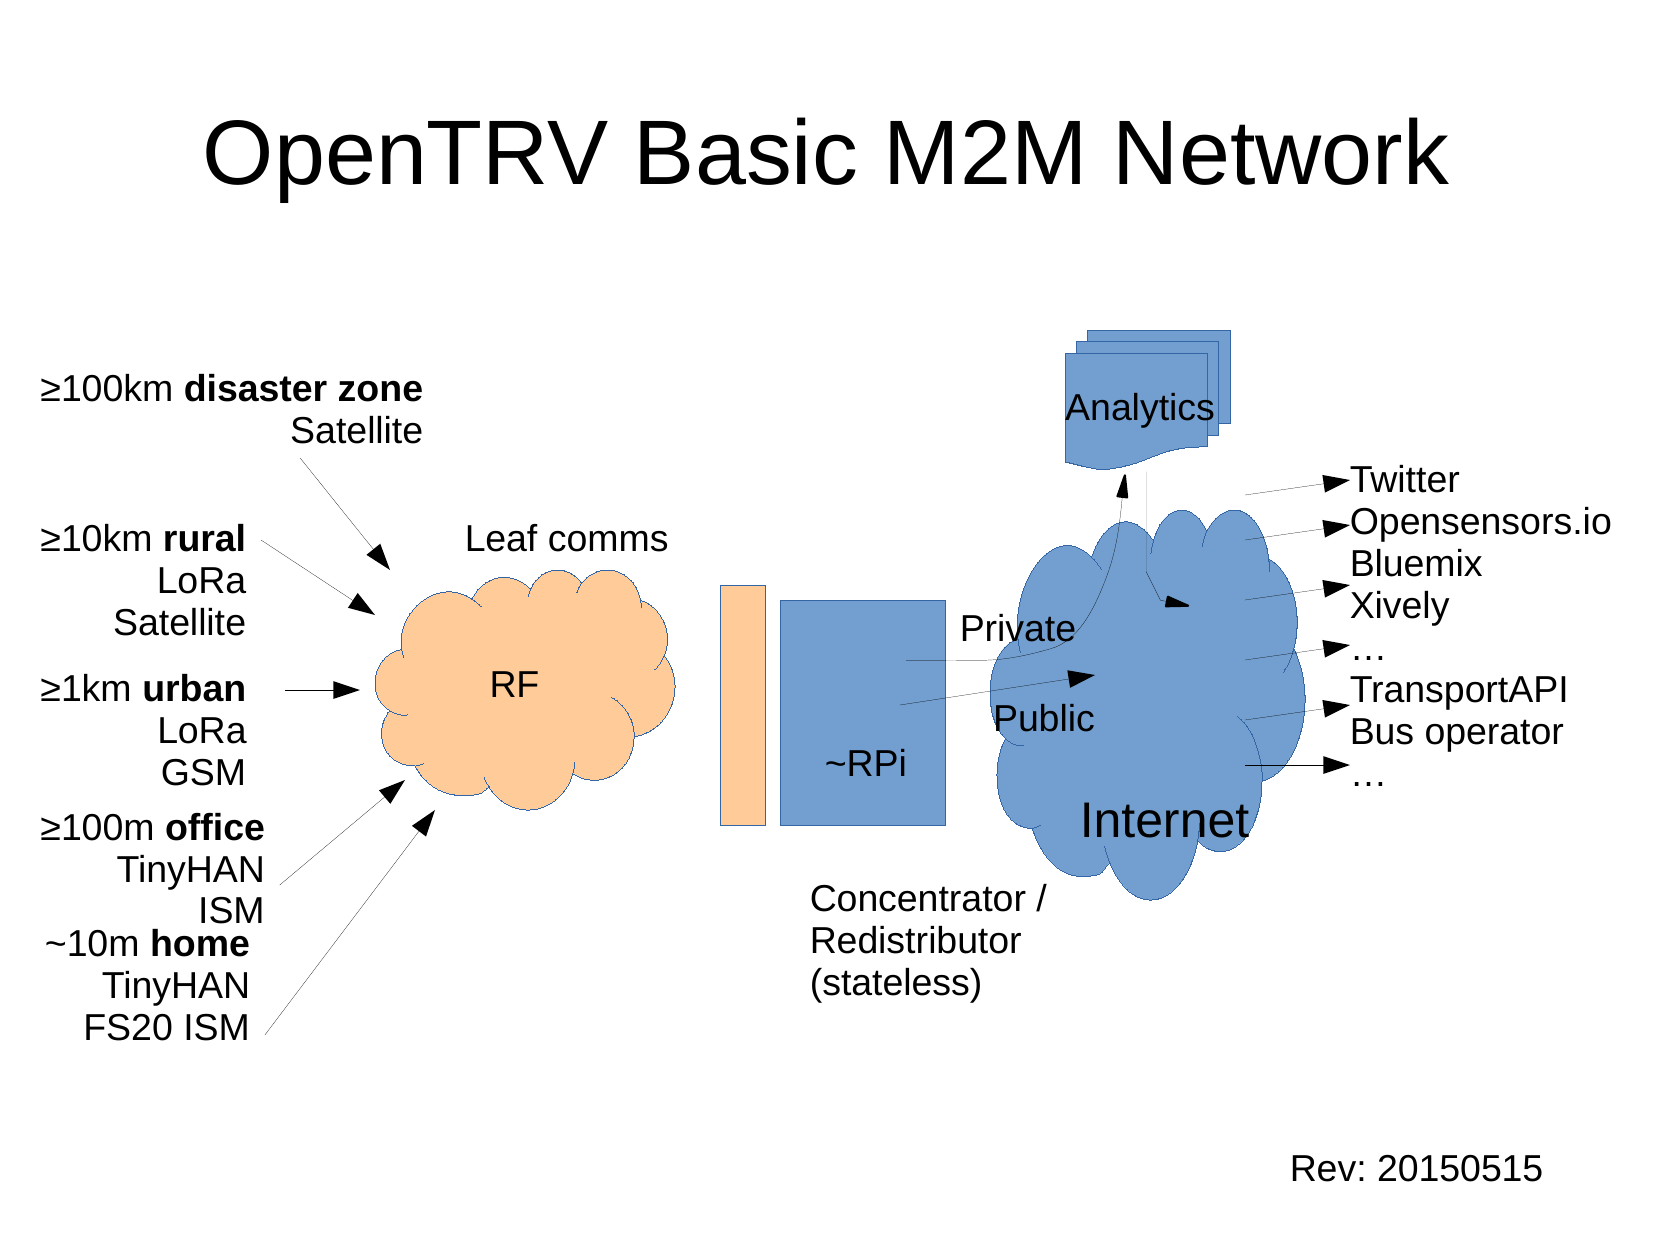

# OpenTRV Basic M2M Network
≥100km disaster zone
Satellite
Analytics
Twitter
Opensensors.io
Bluemix
Xively
…
TransportAPI
Bus operator
…
≥10km rural
LoRa
Satellite
Leaf comms
RF
Private
≥1km urban
LoRa
GSM
Public
~RPi
Internet
≥100m office
TinyHAN
ISM
Concentrator /
Redistributor
(stateless)
~10m home
TinyHAN
FS20 ISM
Rev: 20150515